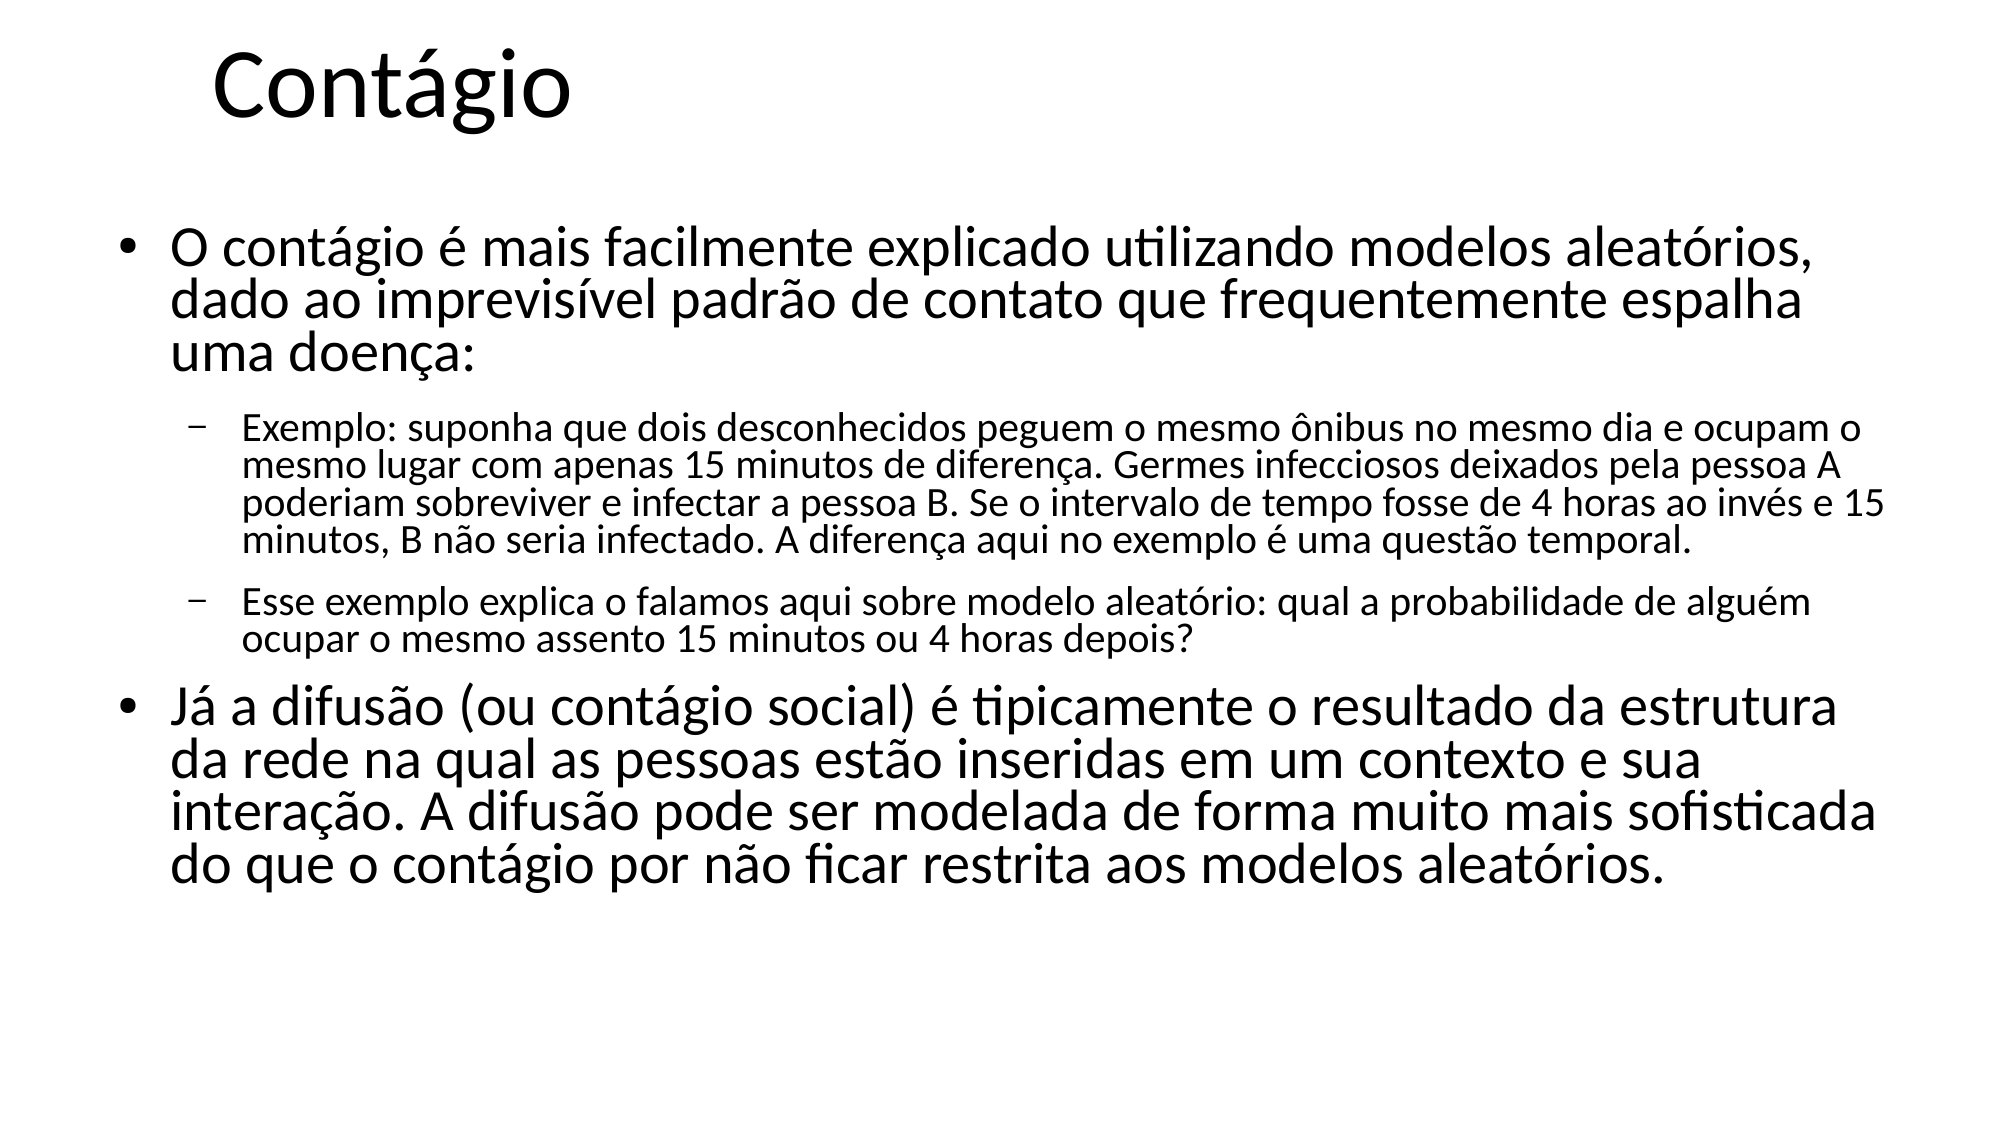

# Contágio
O contágio é mais facilmente explicado utilizando modelos aleatórios, dado ao imprevisível padrão de contato que frequentemente espalha uma doença:
Exemplo: suponha que dois desconhecidos peguem o mesmo ônibus no mesmo dia e ocupam o mesmo lugar com apenas 15 minutos de diferença. Germes infecciosos deixados pela pessoa A poderiam sobreviver e infectar a pessoa B. Se o intervalo de tempo fosse de 4 horas ao invés e 15 minutos, B não seria infectado. A diferença aqui no exemplo é uma questão temporal.
Esse exemplo explica o falamos aqui sobre modelo aleatório: qual a probabilidade de alguém ocupar o mesmo assento 15 minutos ou 4 horas depois?
Já a difusão (ou contágio social) é tipicamente o resultado da estrutura da rede na qual as pessoas estão inseridas em um contexto e sua interação. A difusão pode ser modelada de forma muito mais sofisticada do que o contágio por não ficar restrita aos modelos aleatórios.